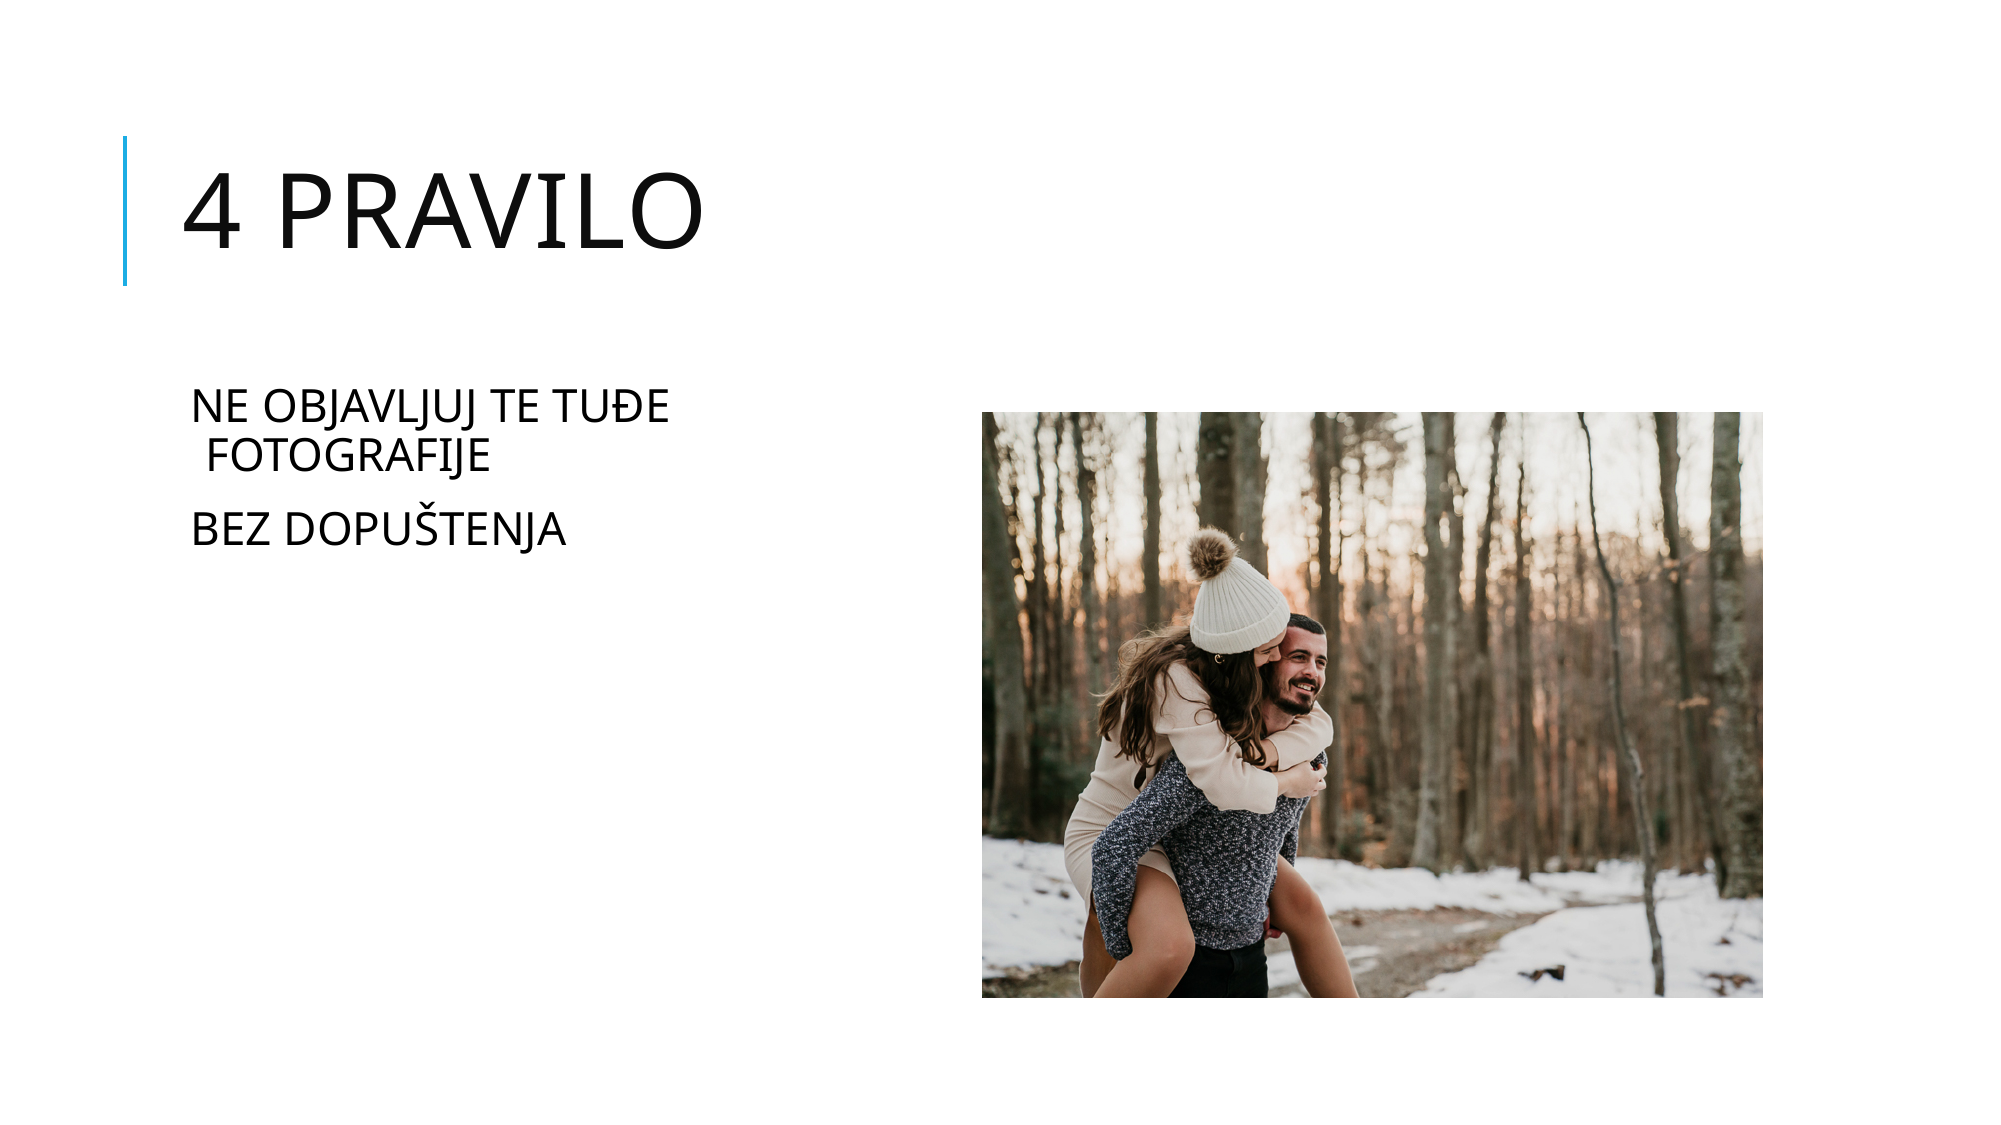

# 4 pravilo
NE OBJAVLJUJ TE TUĐE FOTOGRAFIJE
BEZ DOPUŠTENJA